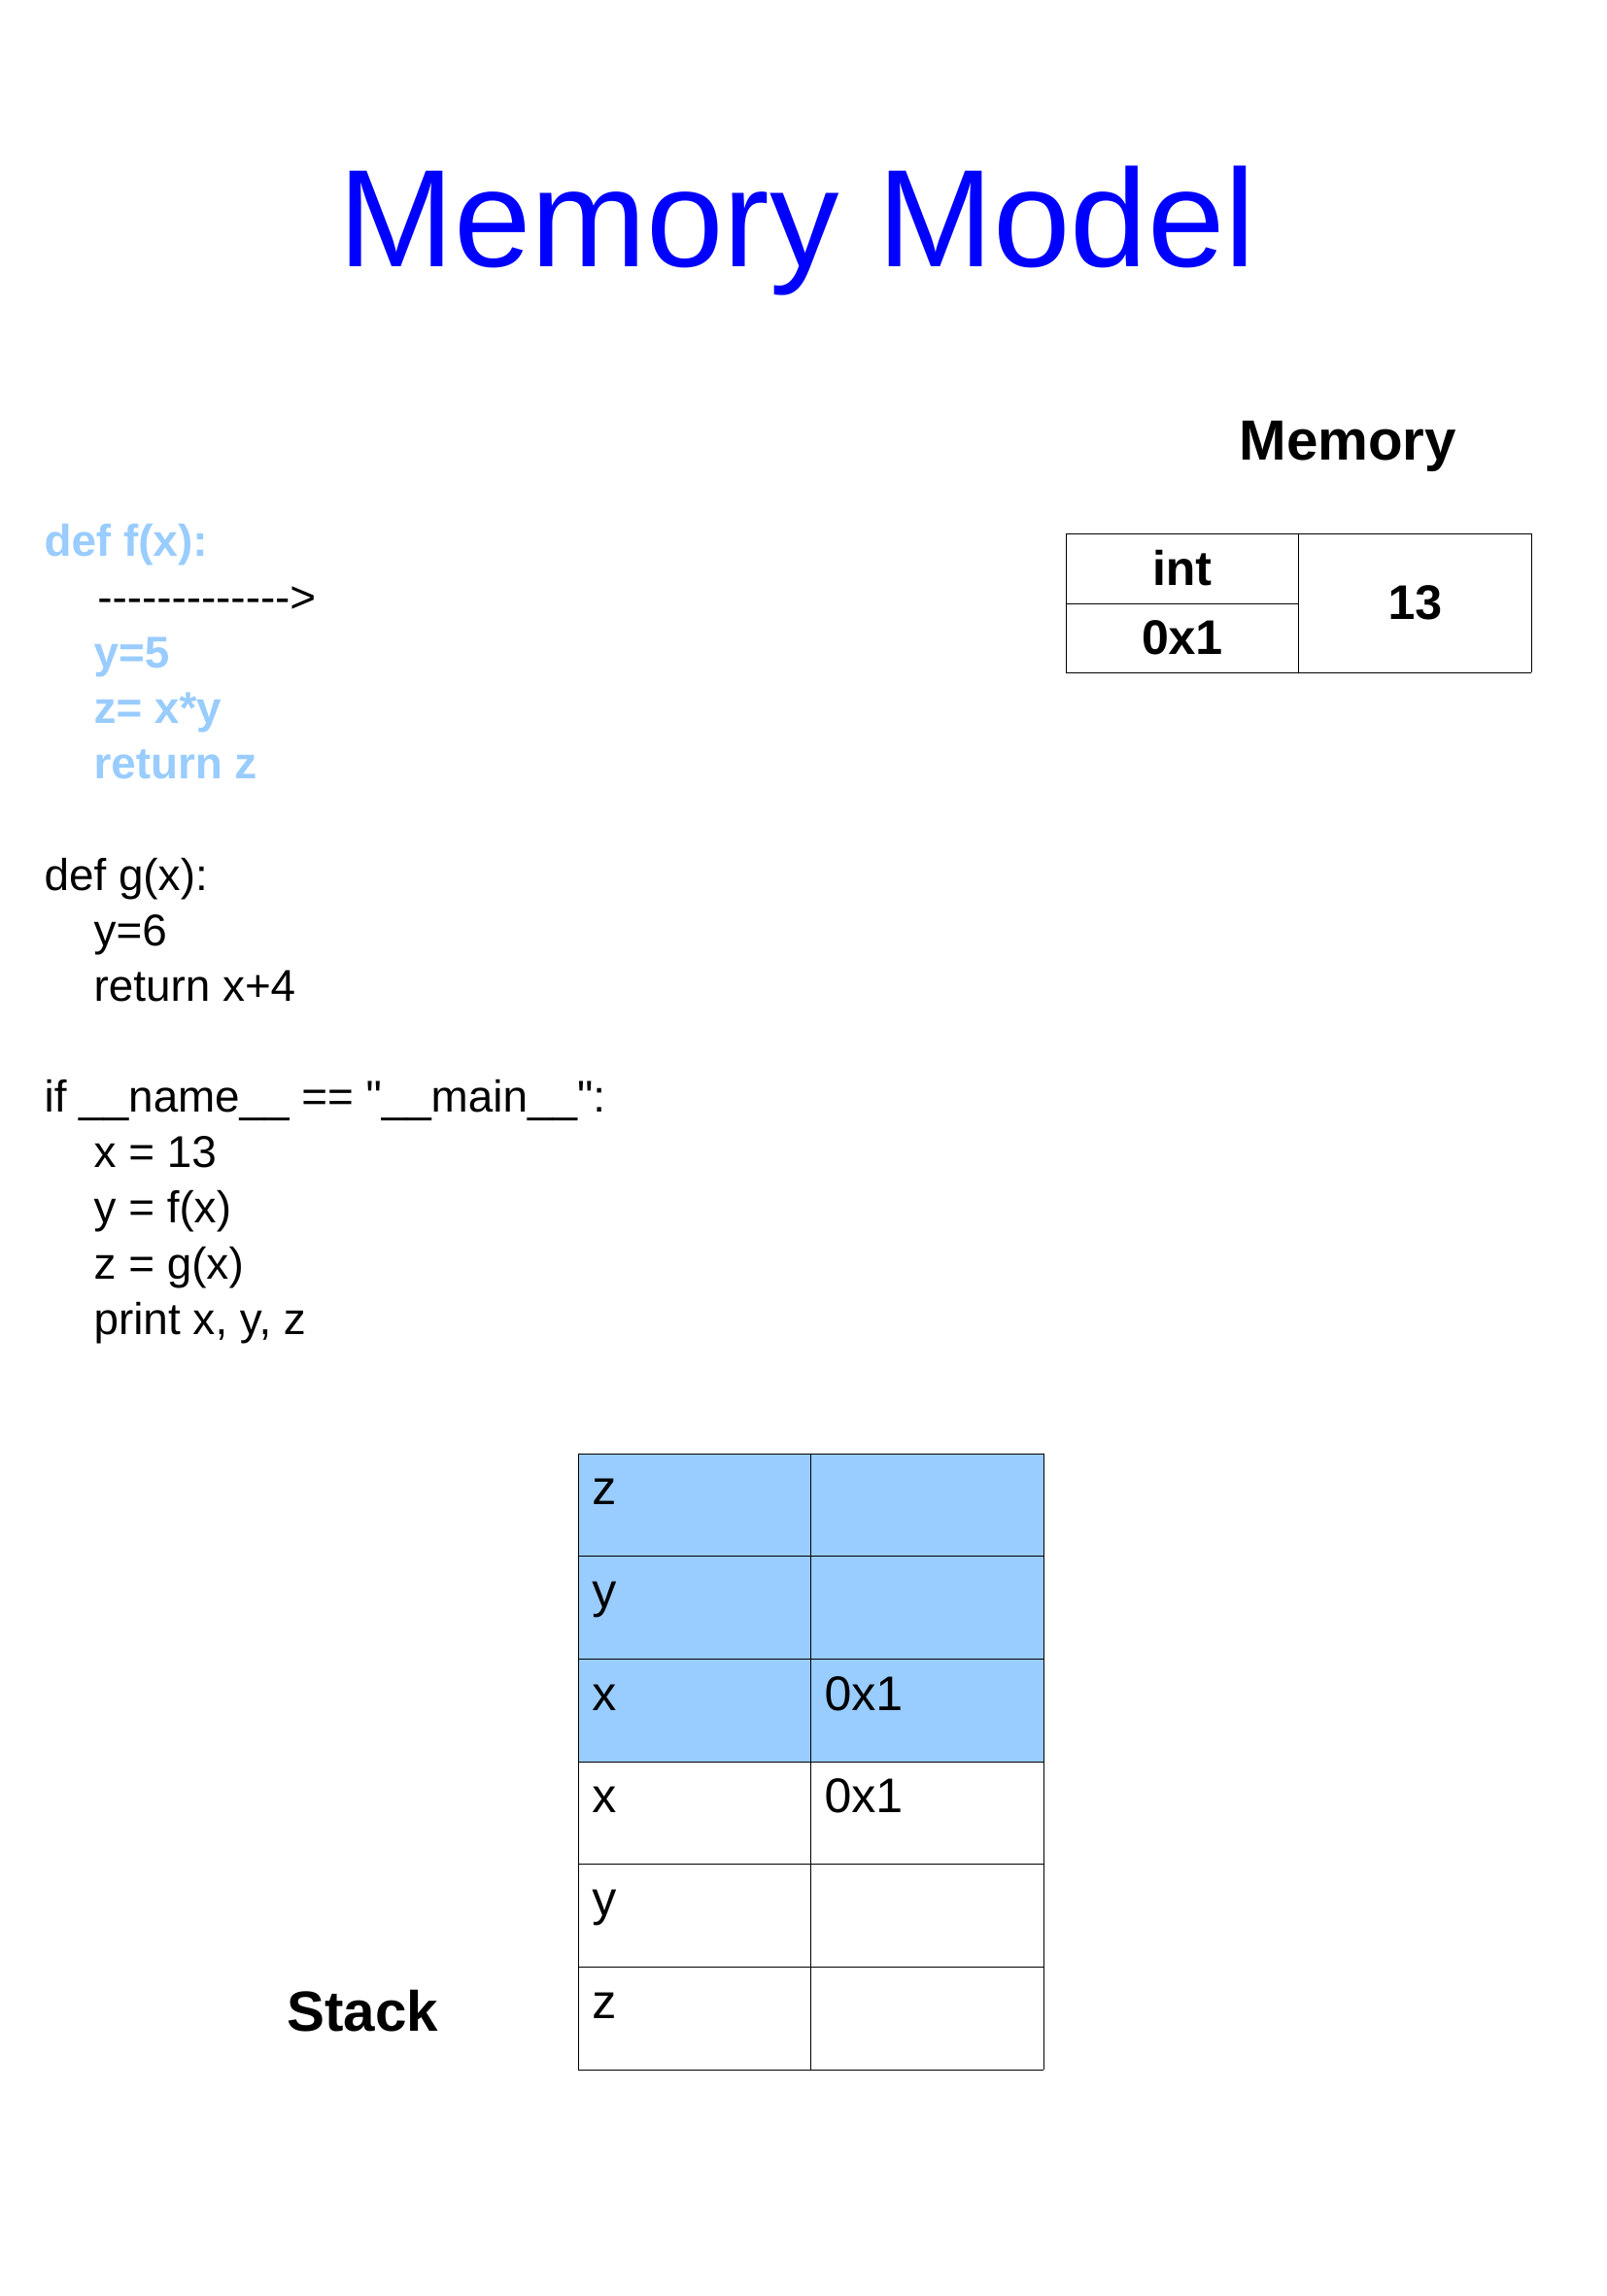

# Memory Model
Memory
def f(x):
------------->
 y=5
 z= x*y
 return z
def g(x):
 y=6
 return x+4
if __name__ == "__main__":
 x = 13
 y = f(x)
 z = g(x)
 print x, y, z
| int | 13 |
| --- | --- |
| 0x1 | |
| z | |
| --- | --- |
| y | |
| x | 0x1 |
| x | 0x1 |
| y | |
| z | |
Stack